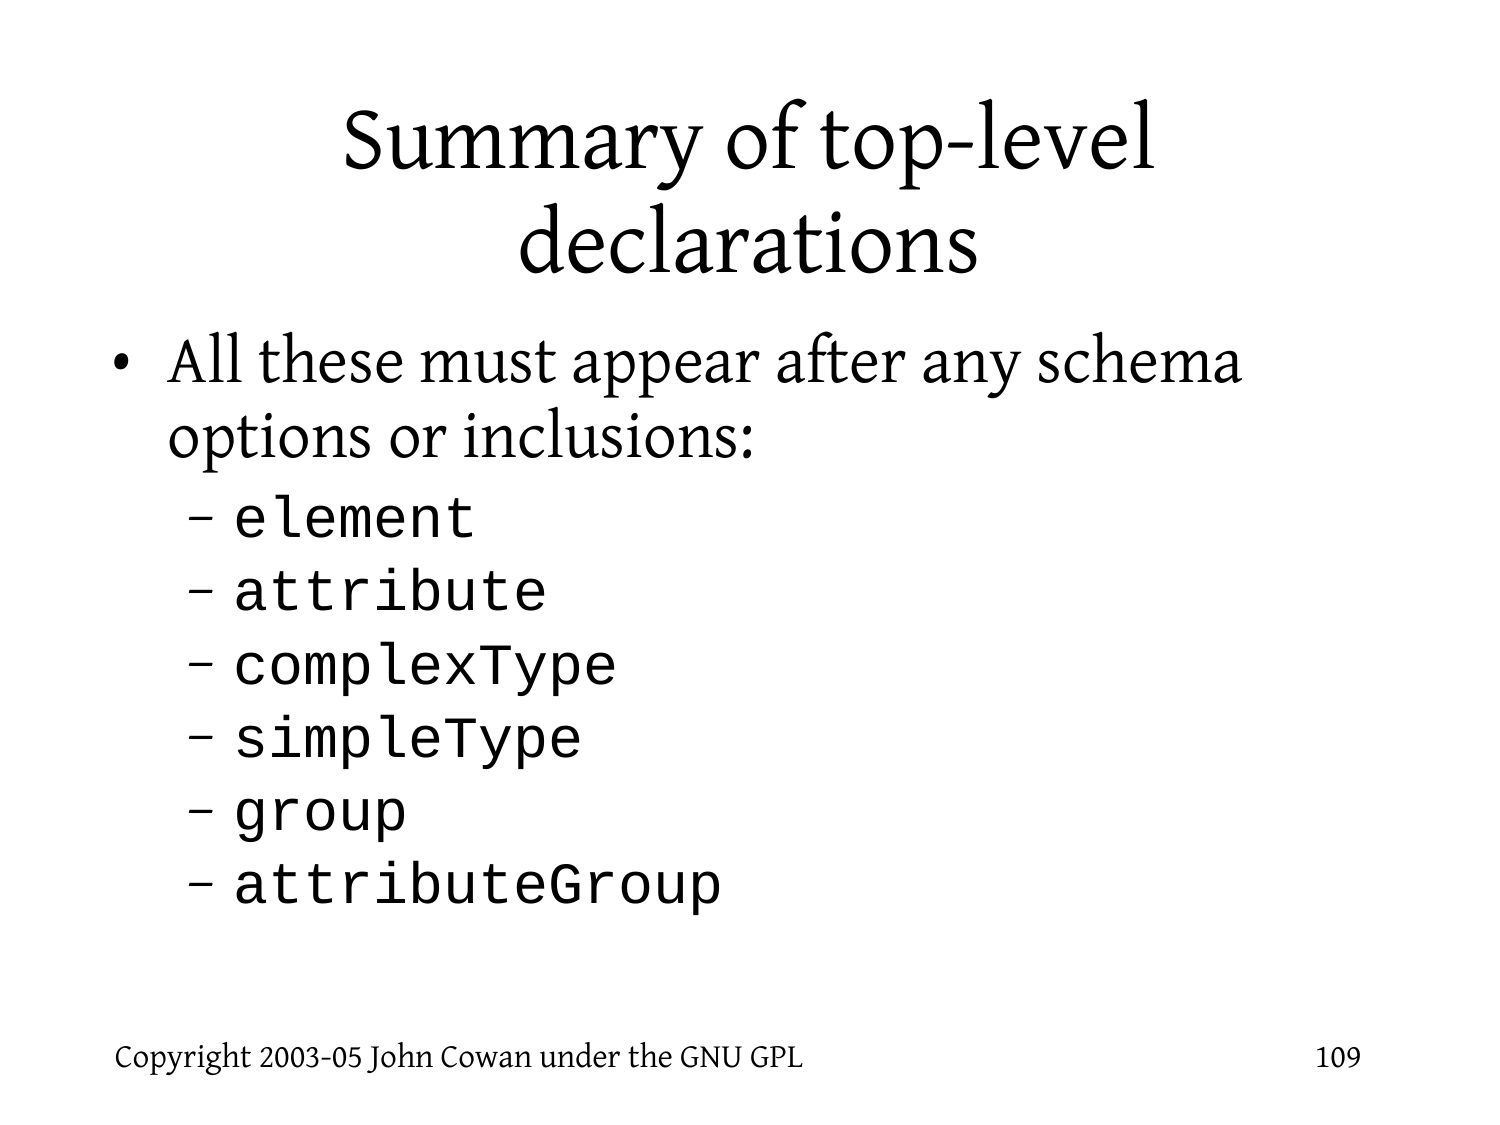

# Summary of top-level declarations
All these must appear after any schema options or inclusions:
element
attribute
complexType
simpleType
group
attributeGroup